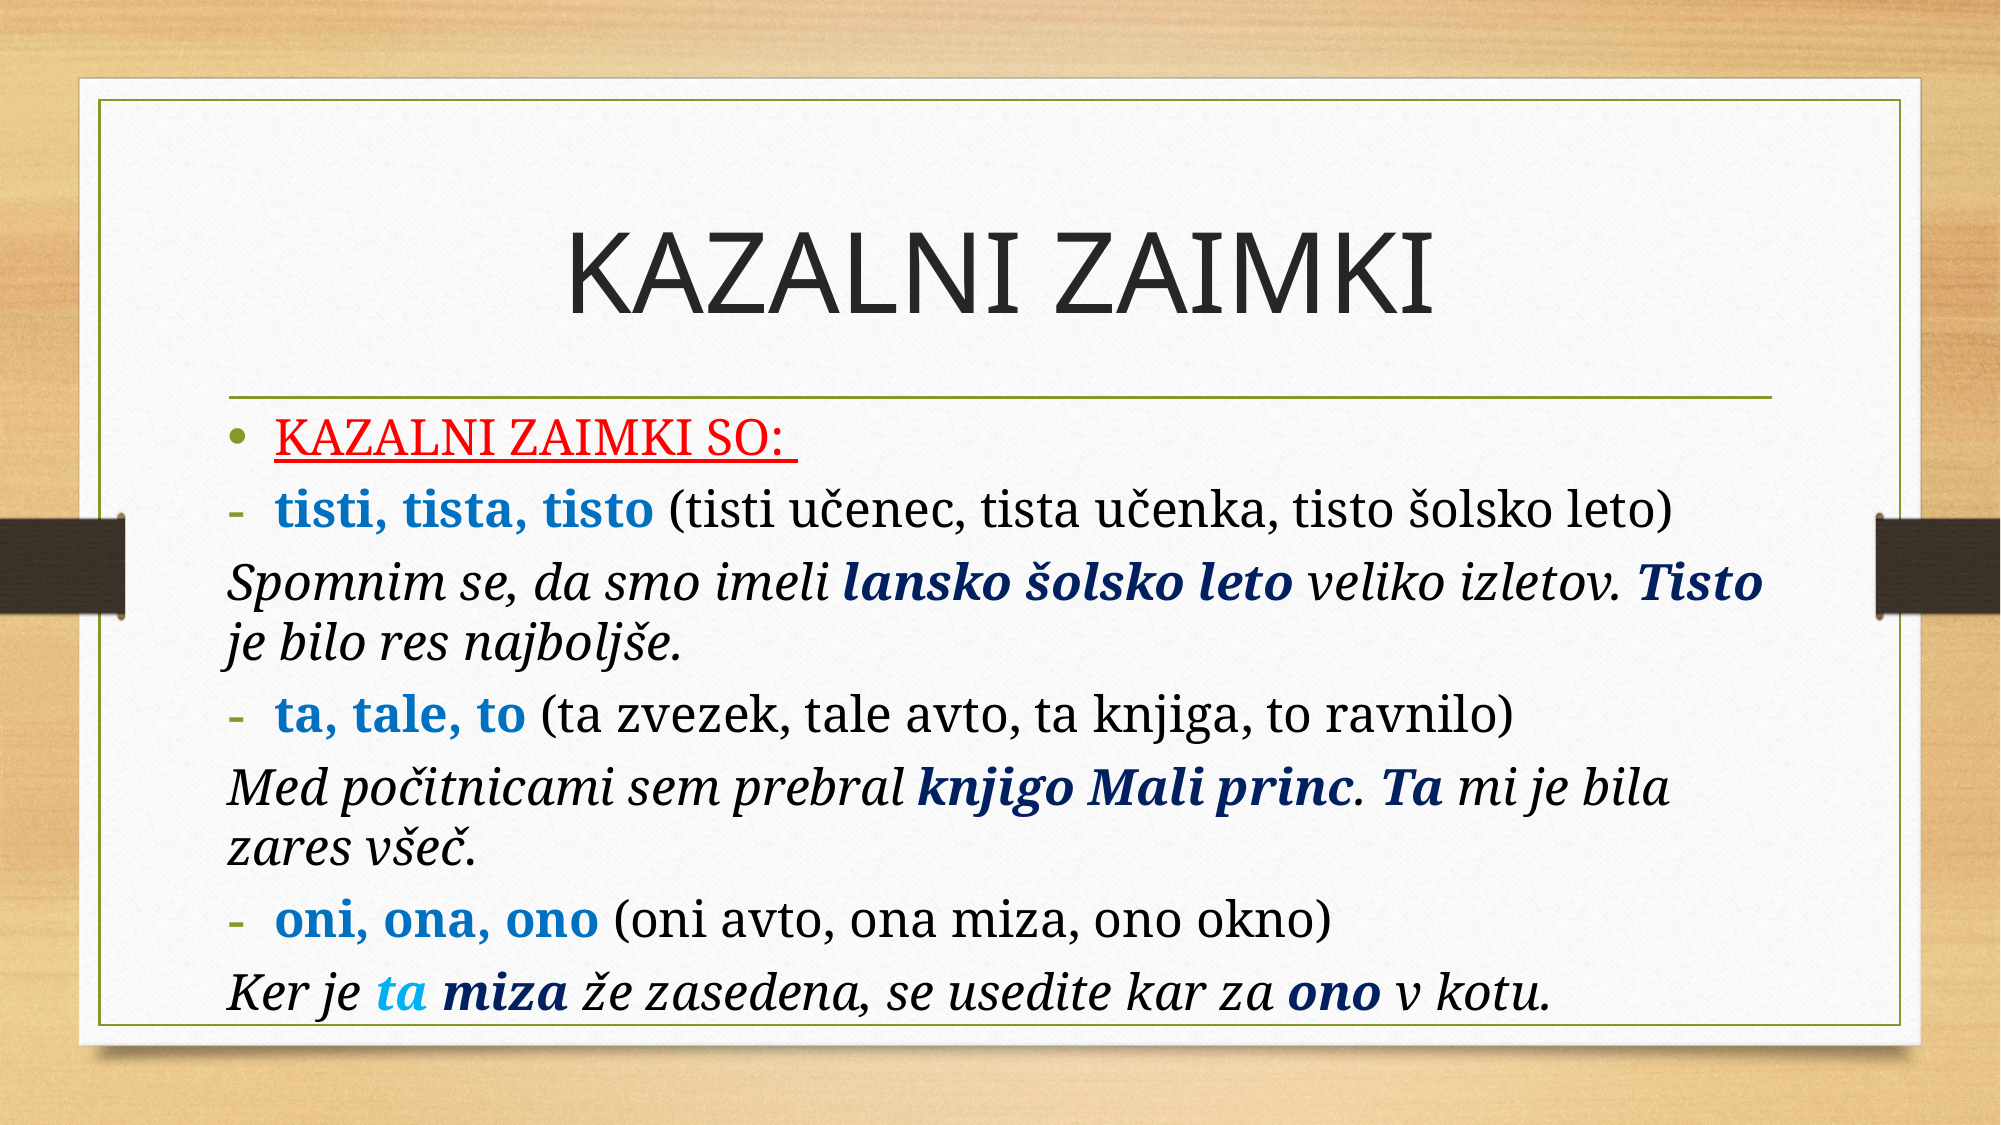

# KAZALNI ZAIMKI
KAZALNI ZAIMKI SO:
tisti, tista, tisto (tisti učenec, tista učenka, tisto šolsko leto)
Spomnim se, da smo imeli lansko šolsko leto veliko izletov. Tisto je bilo res najboljše.
ta, tale, to (ta zvezek, tale avto, ta knjiga, to ravnilo)
Med počitnicami sem prebral knjigo Mali princ. Ta mi je bila zares všeč.
oni, ona, ono (oni avto, ona miza, ono okno)
Ker je ta miza že zasedena, se usedite kar za ono v kotu.